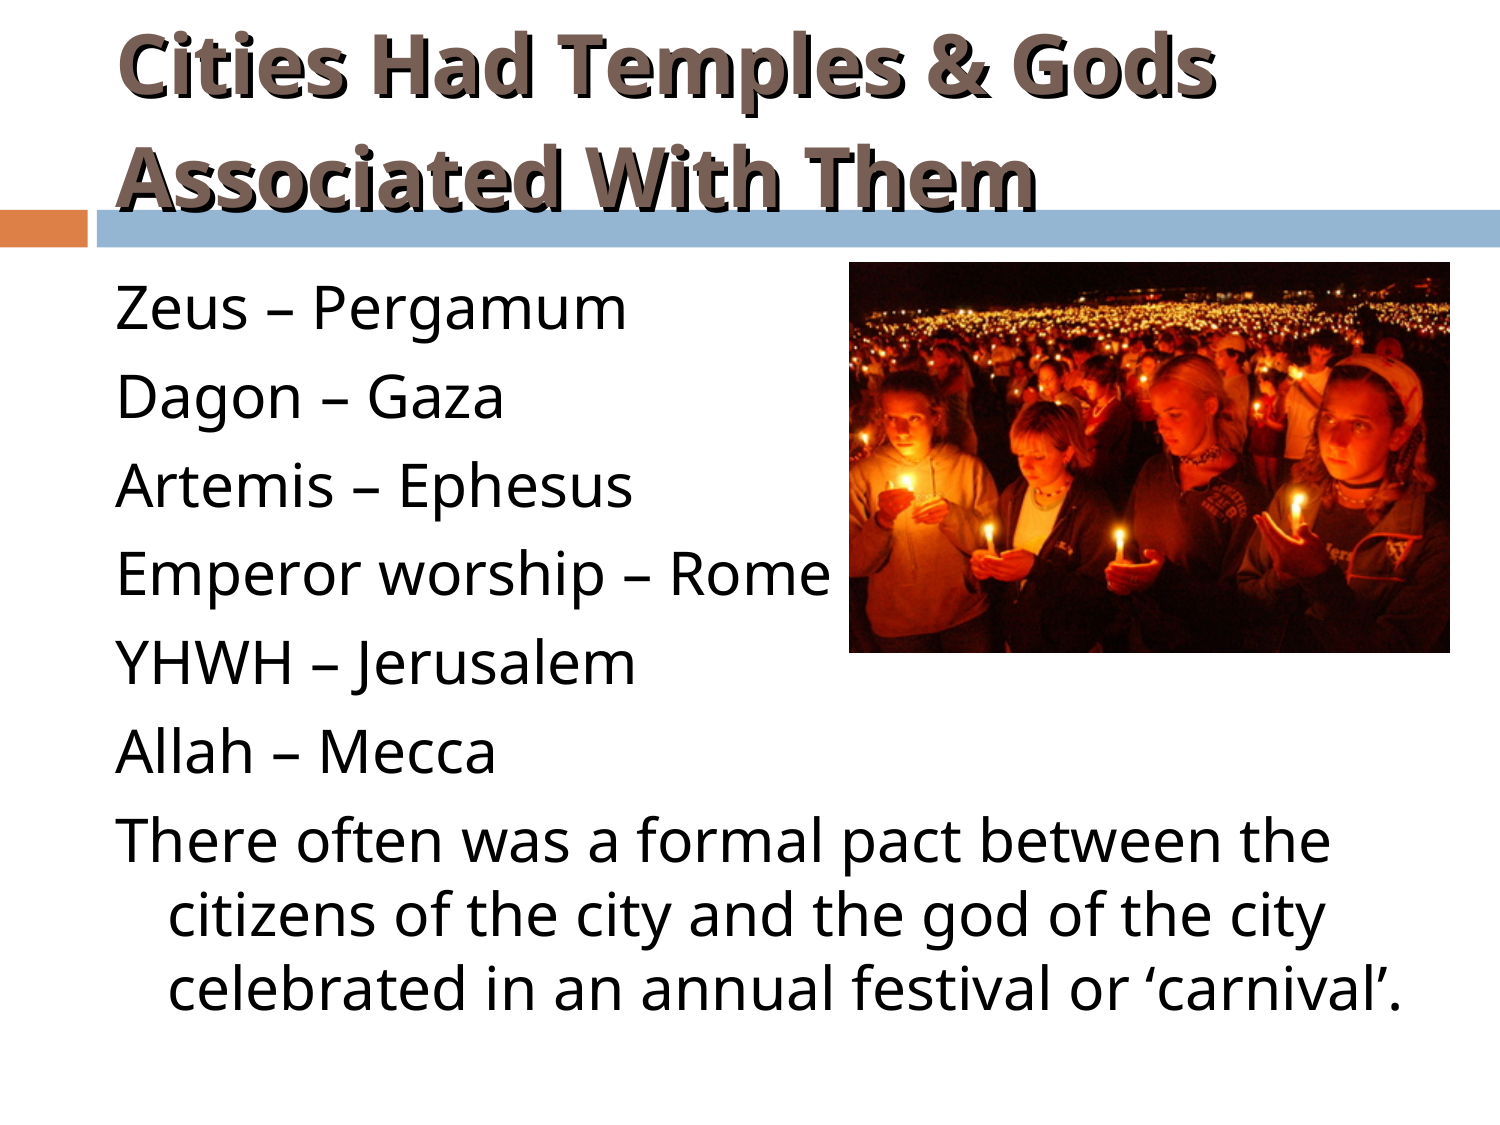

# Cities Had Temples & Gods Associated With Them
Zeus – Pergamum
Dagon – Gaza
Artemis – Ephesus
Emperor worship – Rome
YHWH – Jerusalem
Allah – Mecca
There often was a formal pact between the citizens of the city and the god of the city celebrated in an annual festival or ‘carnival’.